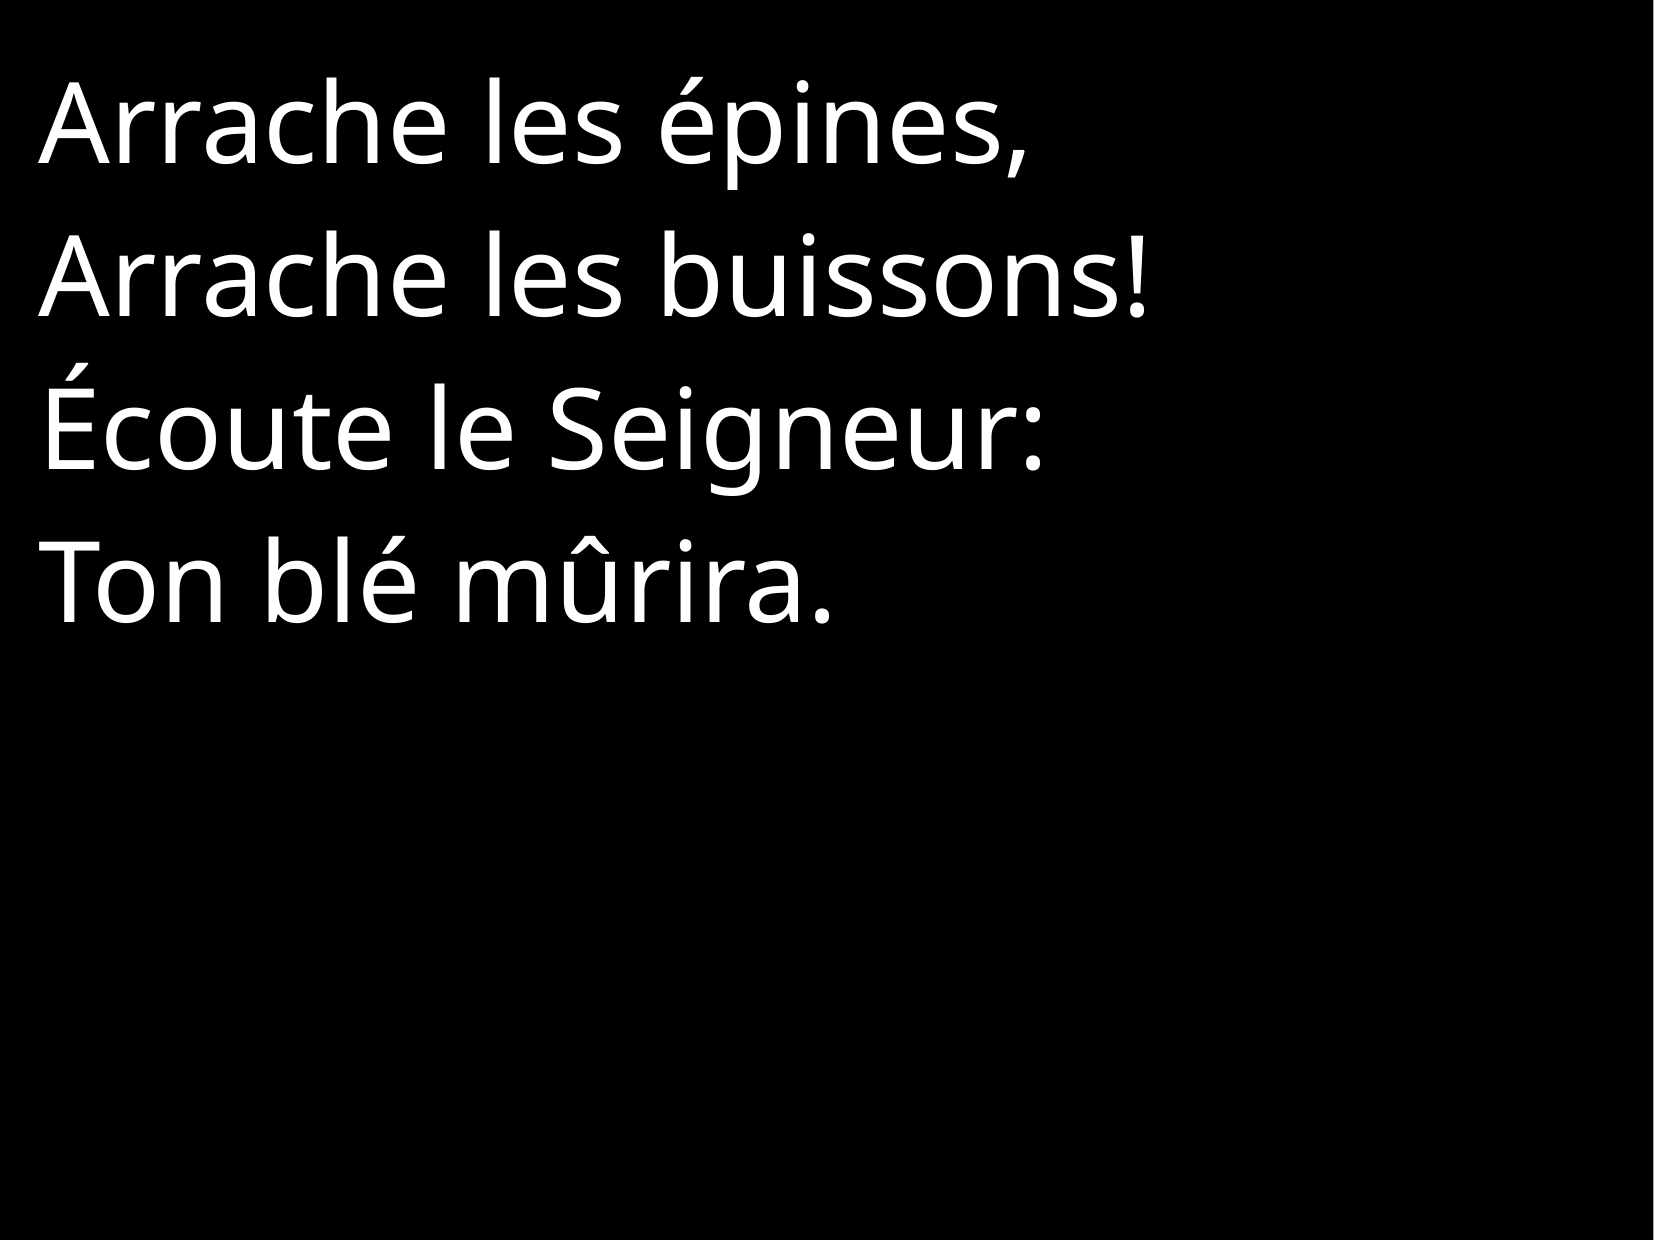

Arrache les épines,
Arrache les buissons!
Écoute le Seigneur:
Ton blé mûrira.